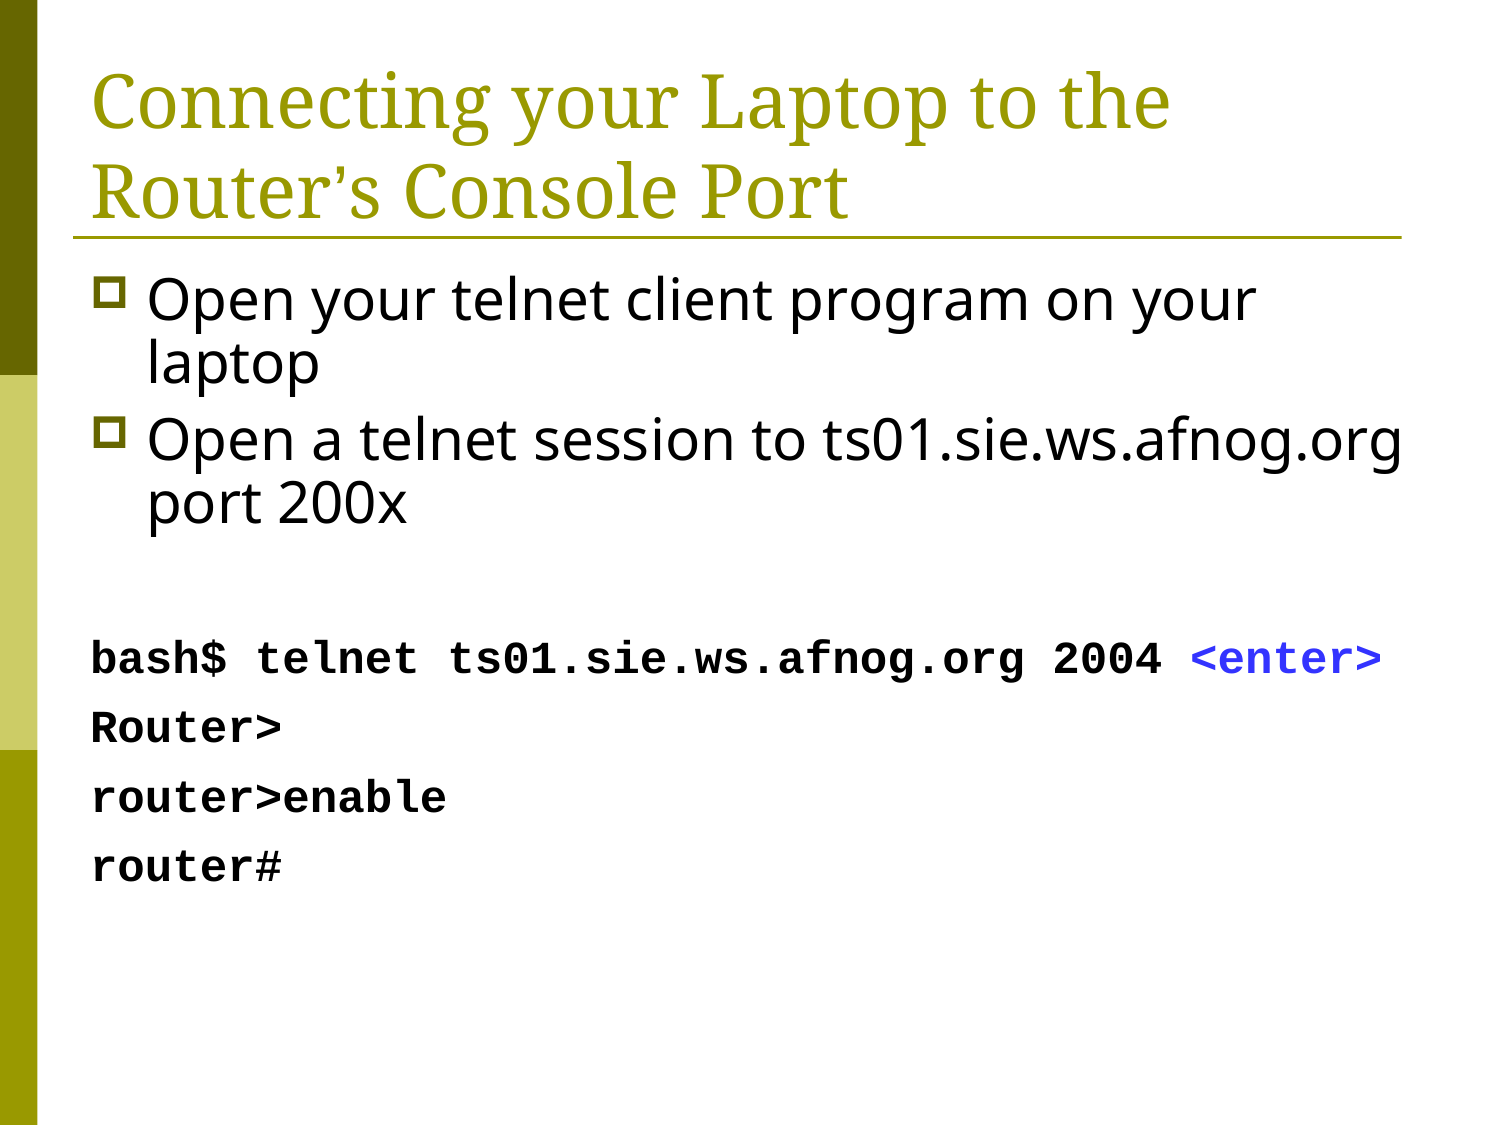

# Connecting your Laptop to the Router’s Console Port
Open your telnet client program on your laptop
Open a telnet session to ts01.sie.ws.afnog.org port 200x
bash$ telnet ts01.sie.ws.afnog.org 2004 <enter>
Router>
router>enable
router#